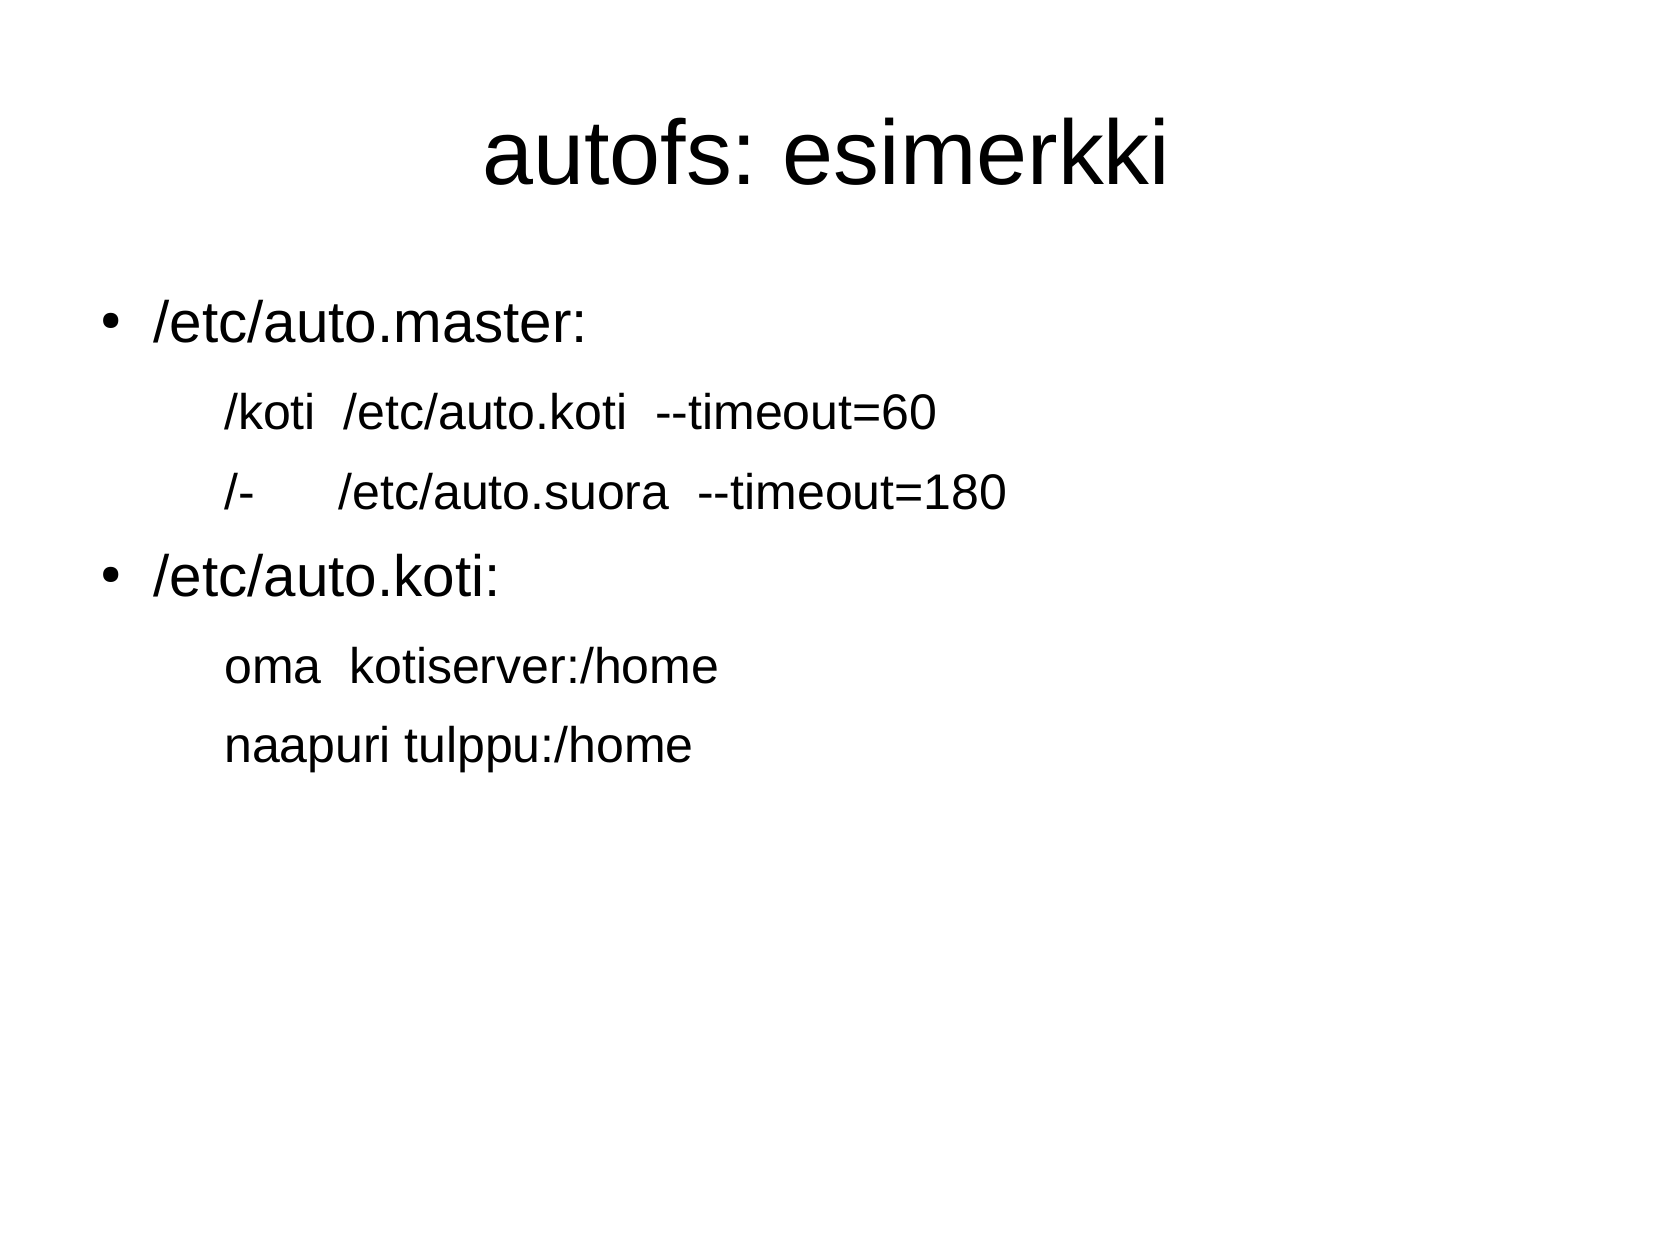

# autofs: esimerkki
/etc/auto.master:
/koti /etc/auto.koti --timeout=60
/- /etc/auto.suora --timeout=180
/etc/auto.koti:
oma kotiserver:/home
naapuri tulppu:/home